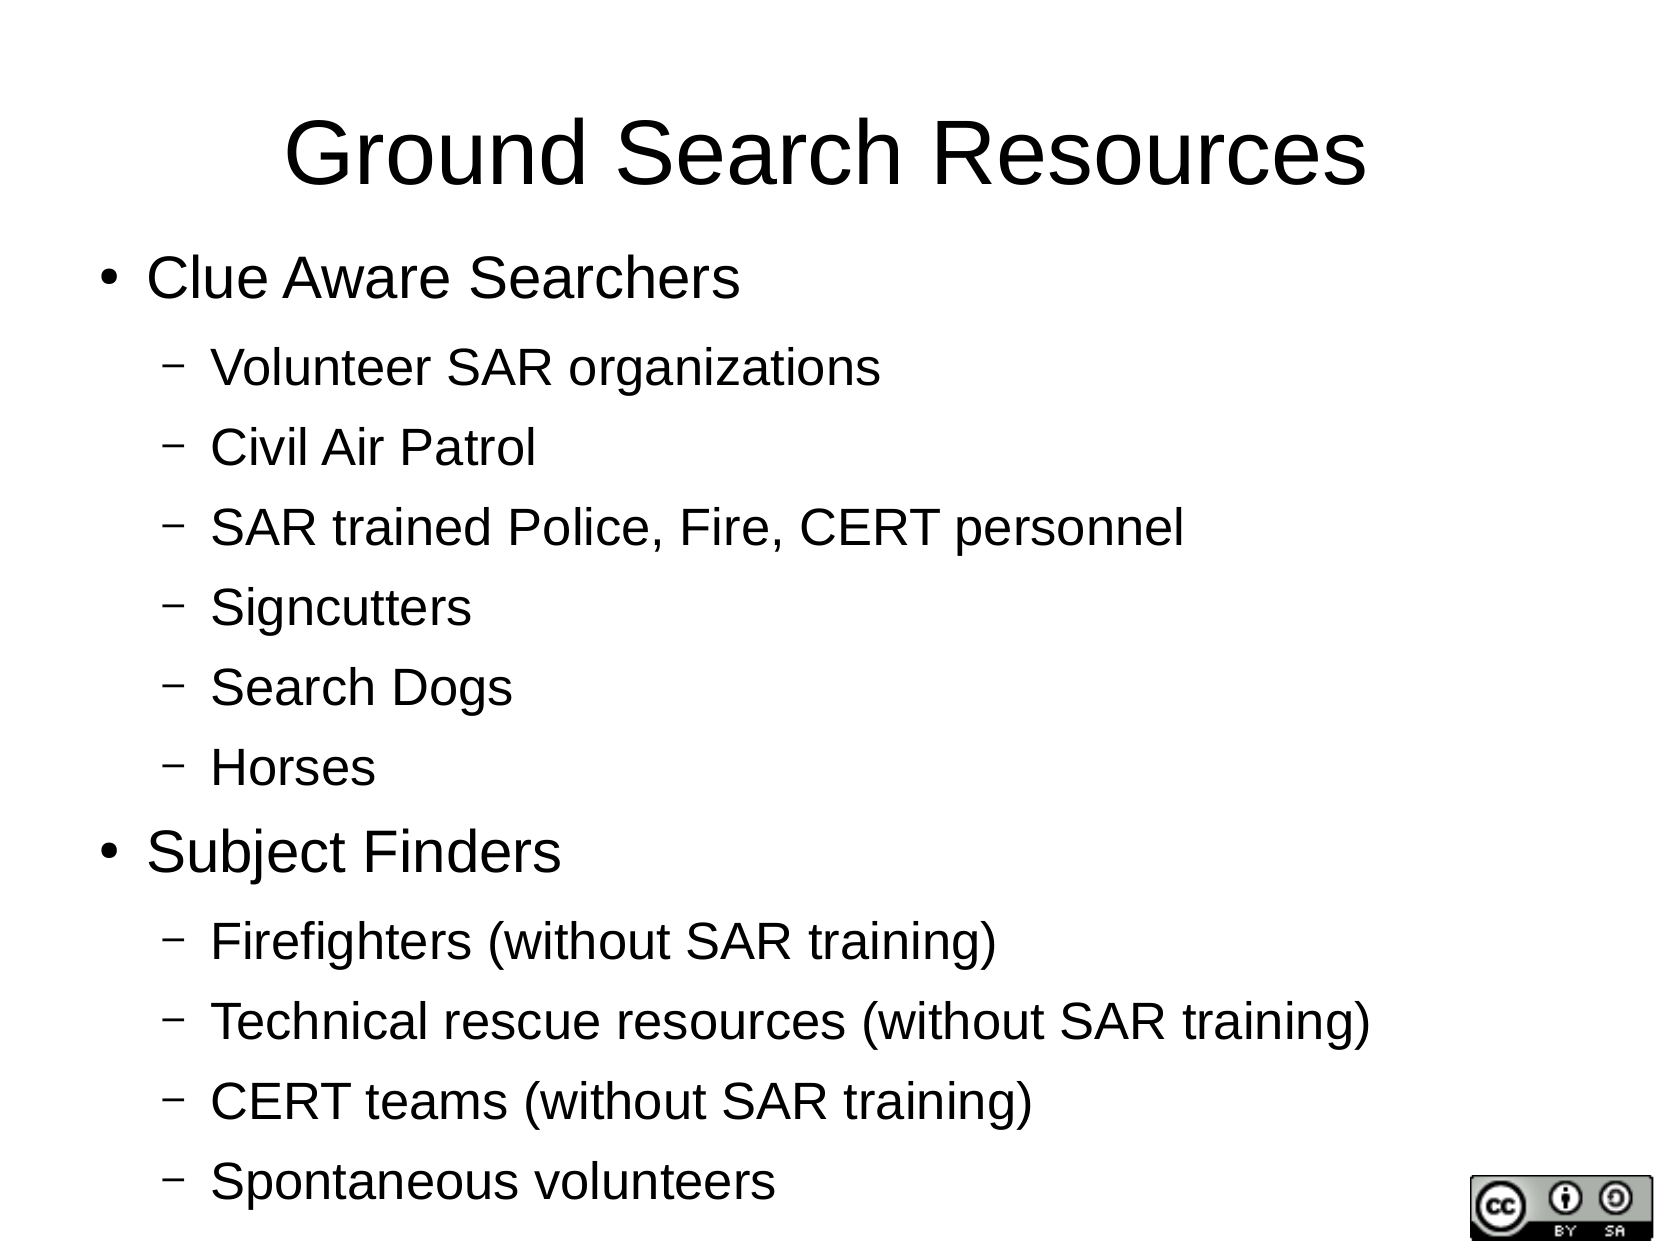

# Ground Search Resources
Clue Aware Searchers
Volunteer SAR organizations
Civil Air Patrol
SAR trained Police, Fire, CERT personnel
Signcutters
Search Dogs
Horses
Subject Finders
Firefighters (without SAR training)
Technical rescue resources (without SAR training)
CERT teams (without SAR training)
Spontaneous volunteers